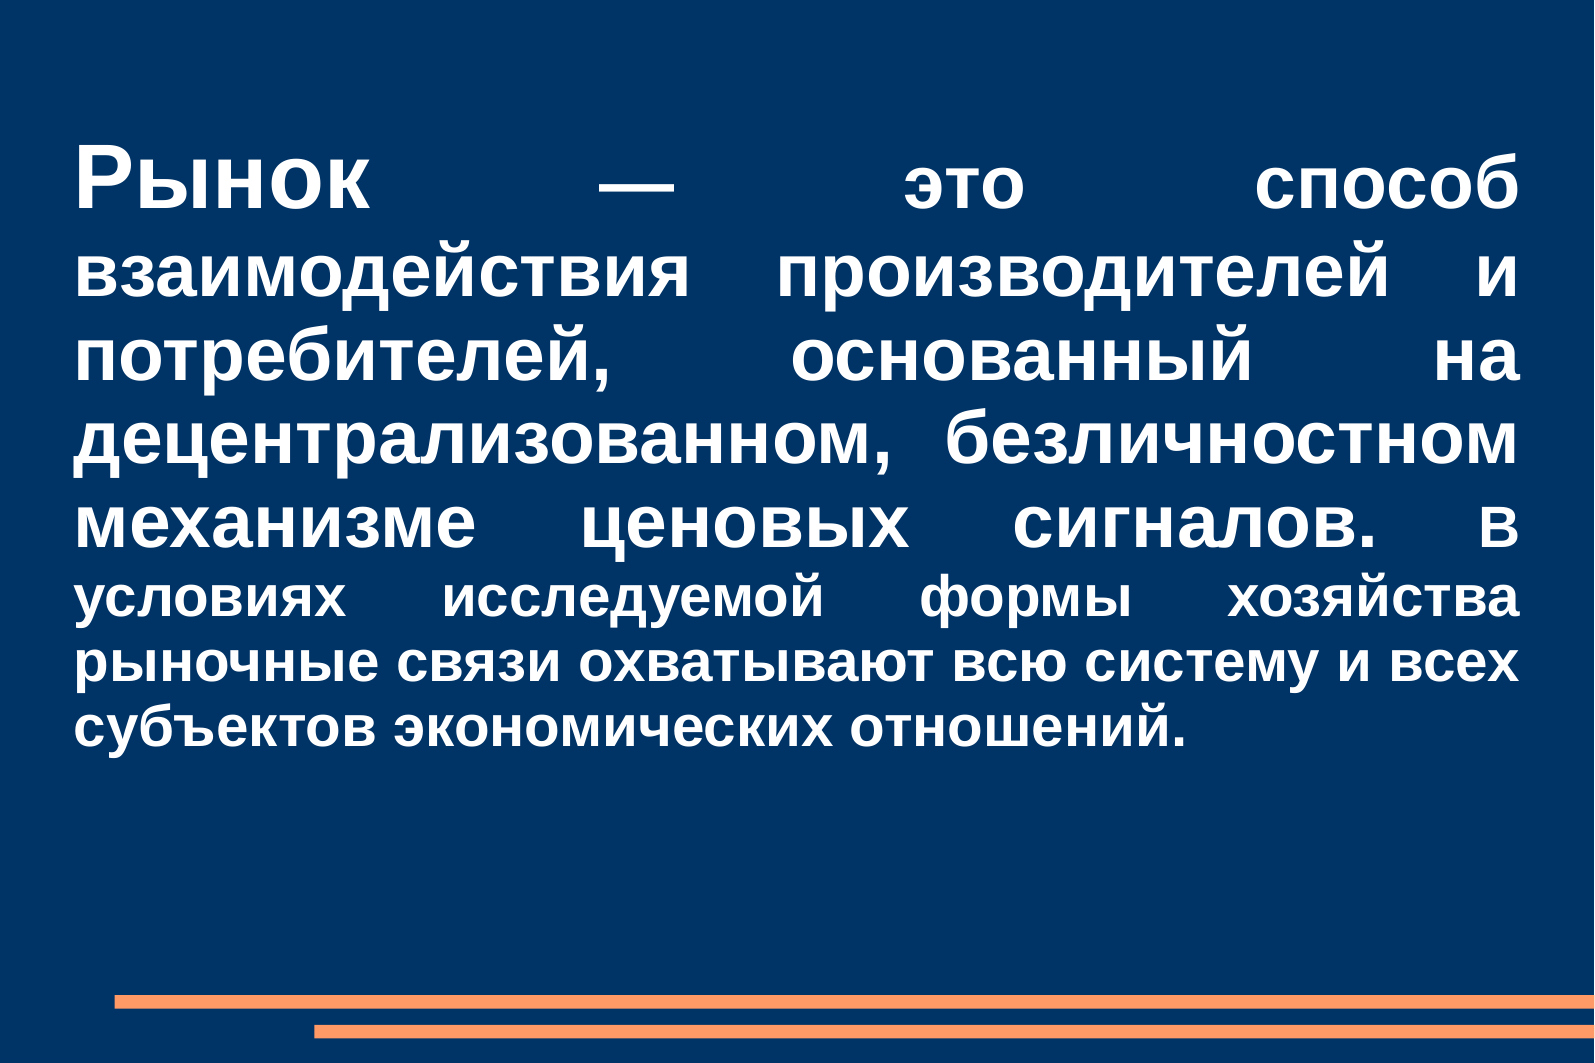

Рынок — это способ взаимодействия производителей и потребителей, основанный на децентрализованном, безличностном механизме ценовых сигналов. В условиях исследуемой формы хозяйства рыночные связи охватывают всю систему и всех субъектов экономических отношений.